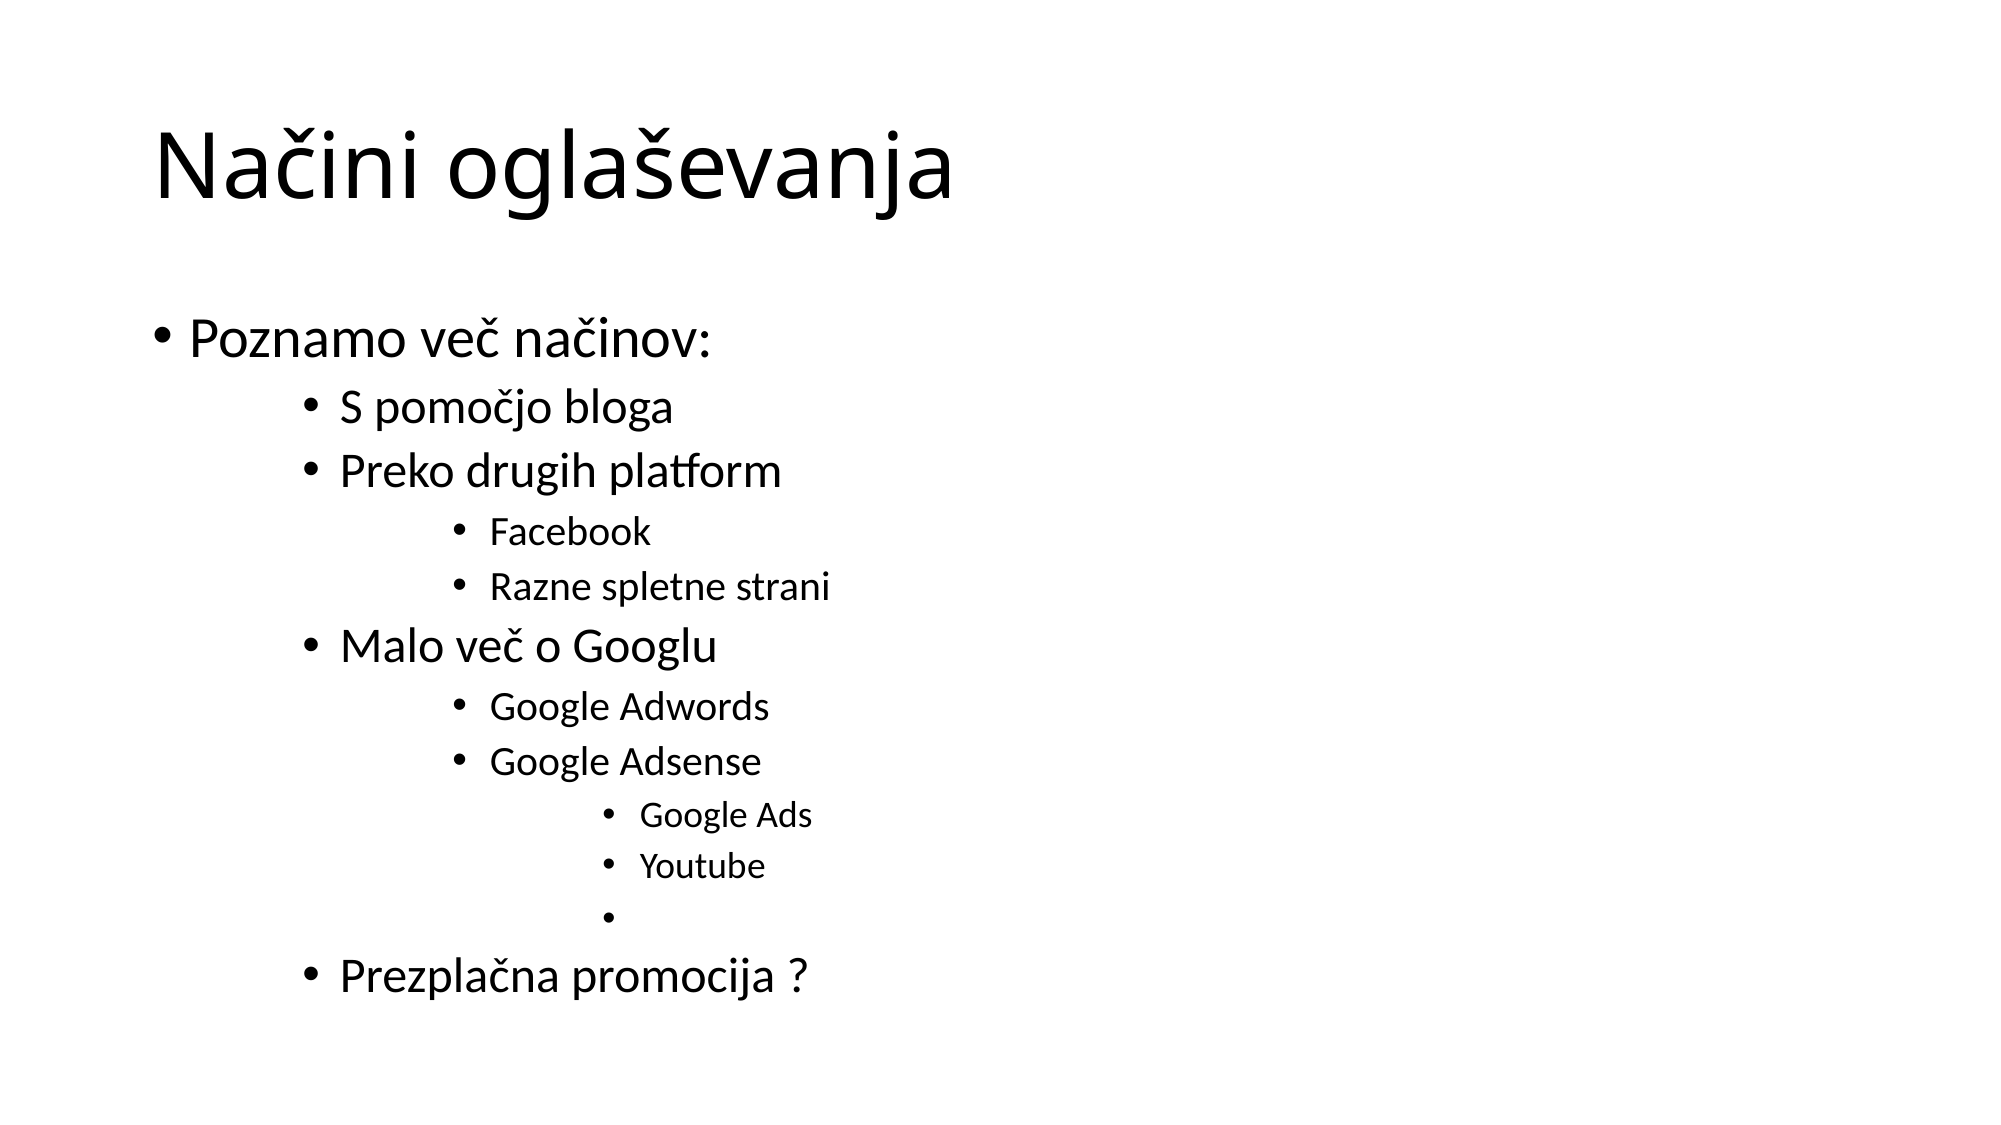

# Načini oglaševanja
Poznamo več načinov:
S pomočjo bloga
Preko drugih platform
Facebook
Razne spletne strani
Malo več o Googlu
Google Adwords
Google Adsense
Google Ads
Youtube
Prezplačna promocija ?